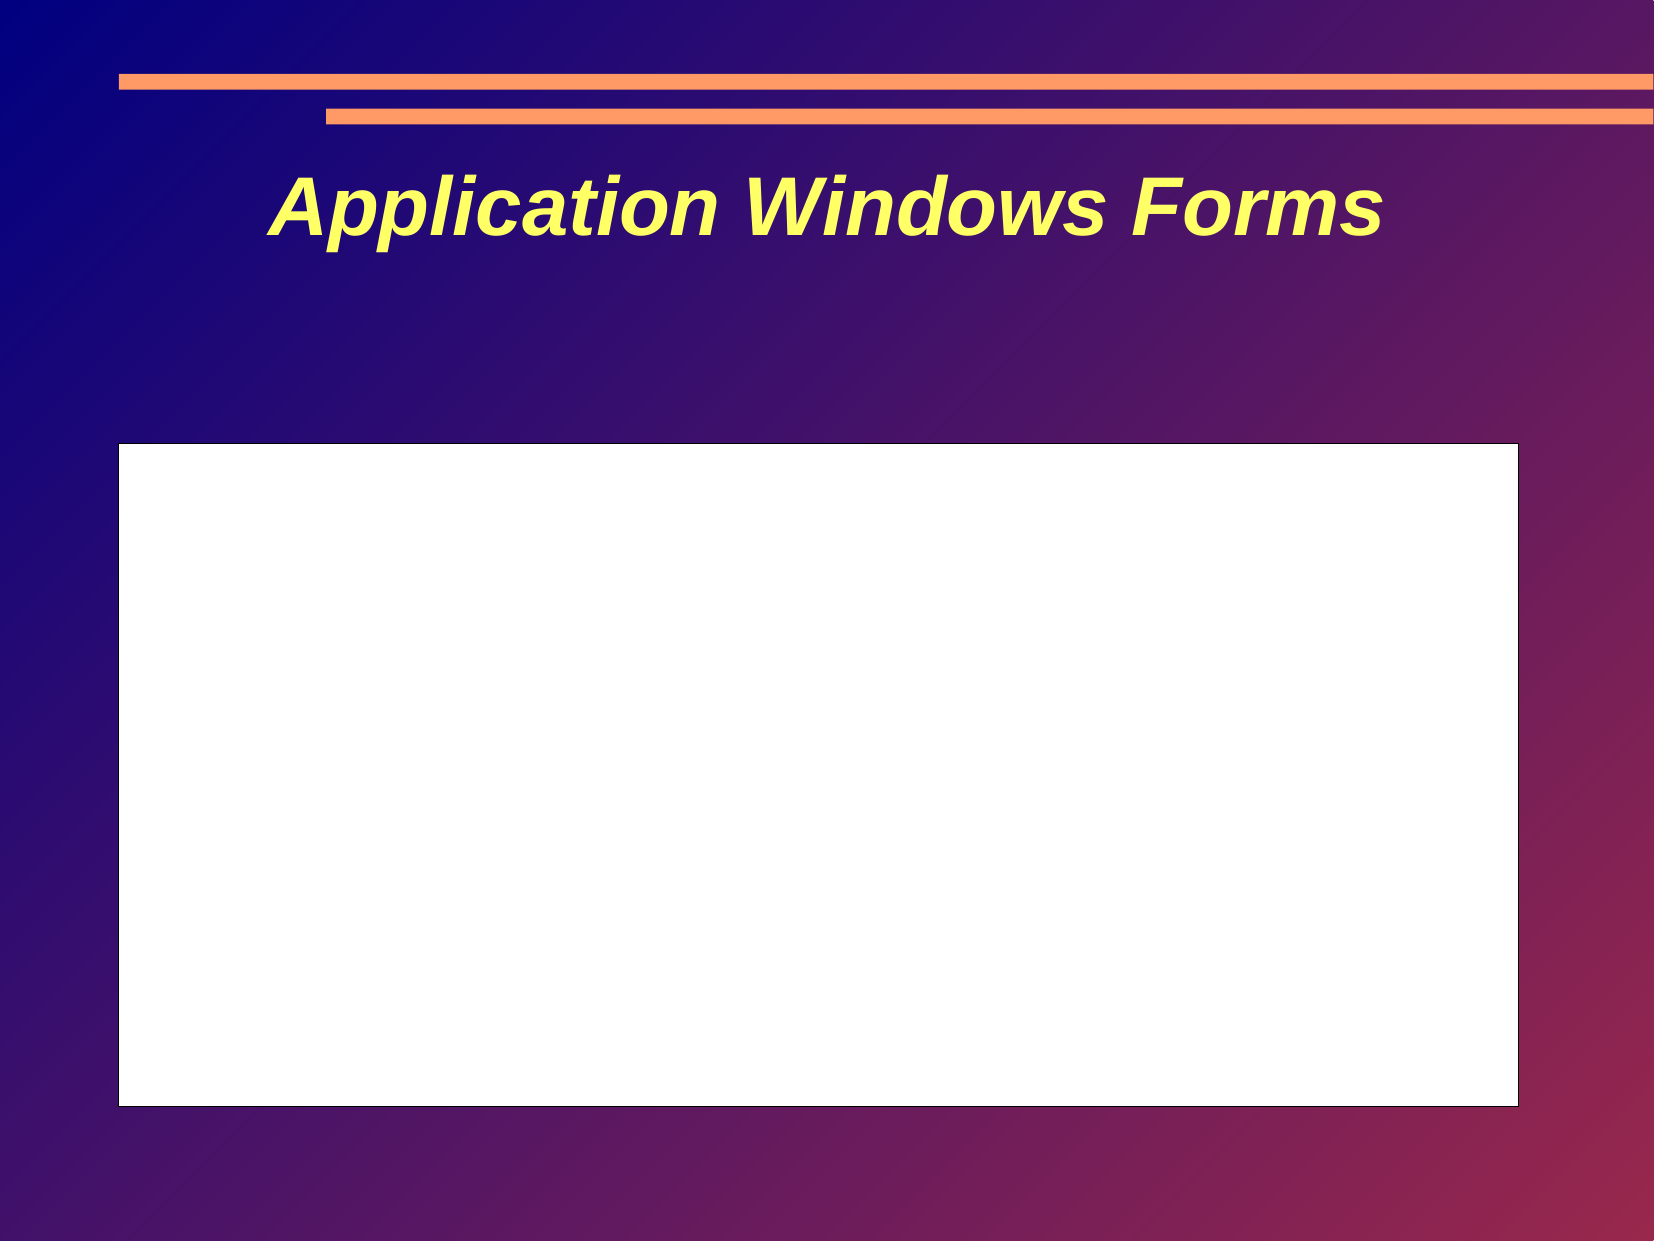

# Application Windows Forms
	using System;
	using System.Windows.Forms;
	class CWinApp : System.Windows.Form
	{
		CWinApp()
		{
			this.Text = "Mon application Windows Forms";
		}
		[STAThread]
		public static void Main()
		{
			Application.Run(new CWinApp());
		}
	}